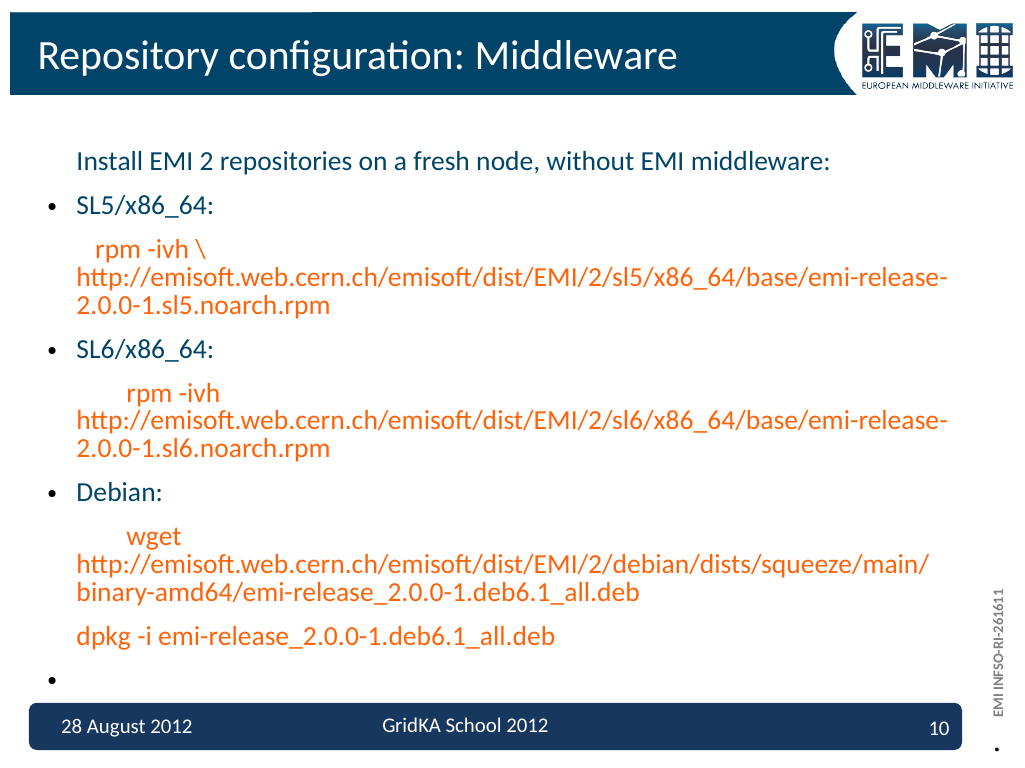

# Repository configuration: Middleware
Install EMI 2 repositories on a fresh node, without EMI middleware:
SL5/x86_64:
 rpm -ivh \ http://emisoft.web.cern.ch/emisoft/dist/EMI/2/sl5/x86_64/base/emi-release-2.0.0-1.sl5.noarch.rpm
SL6/x86_64:
 rpm -ivh http://emisoft.web.cern.ch/emisoft/dist/EMI/2/sl6/x86_64/base/emi-release-2.0.0-1.sl6.noarch.rpm
Debian:
 wget http://emisoft.web.cern.ch/emisoft/dist/EMI/2/debian/dists/squeeze/main/binary-amd64/emi-release_2.0.0-1.deb6.1_all.deb
dpkg -i emi-release_2.0.0-1.deb6.1_all.deb
GridKA School 2012
10